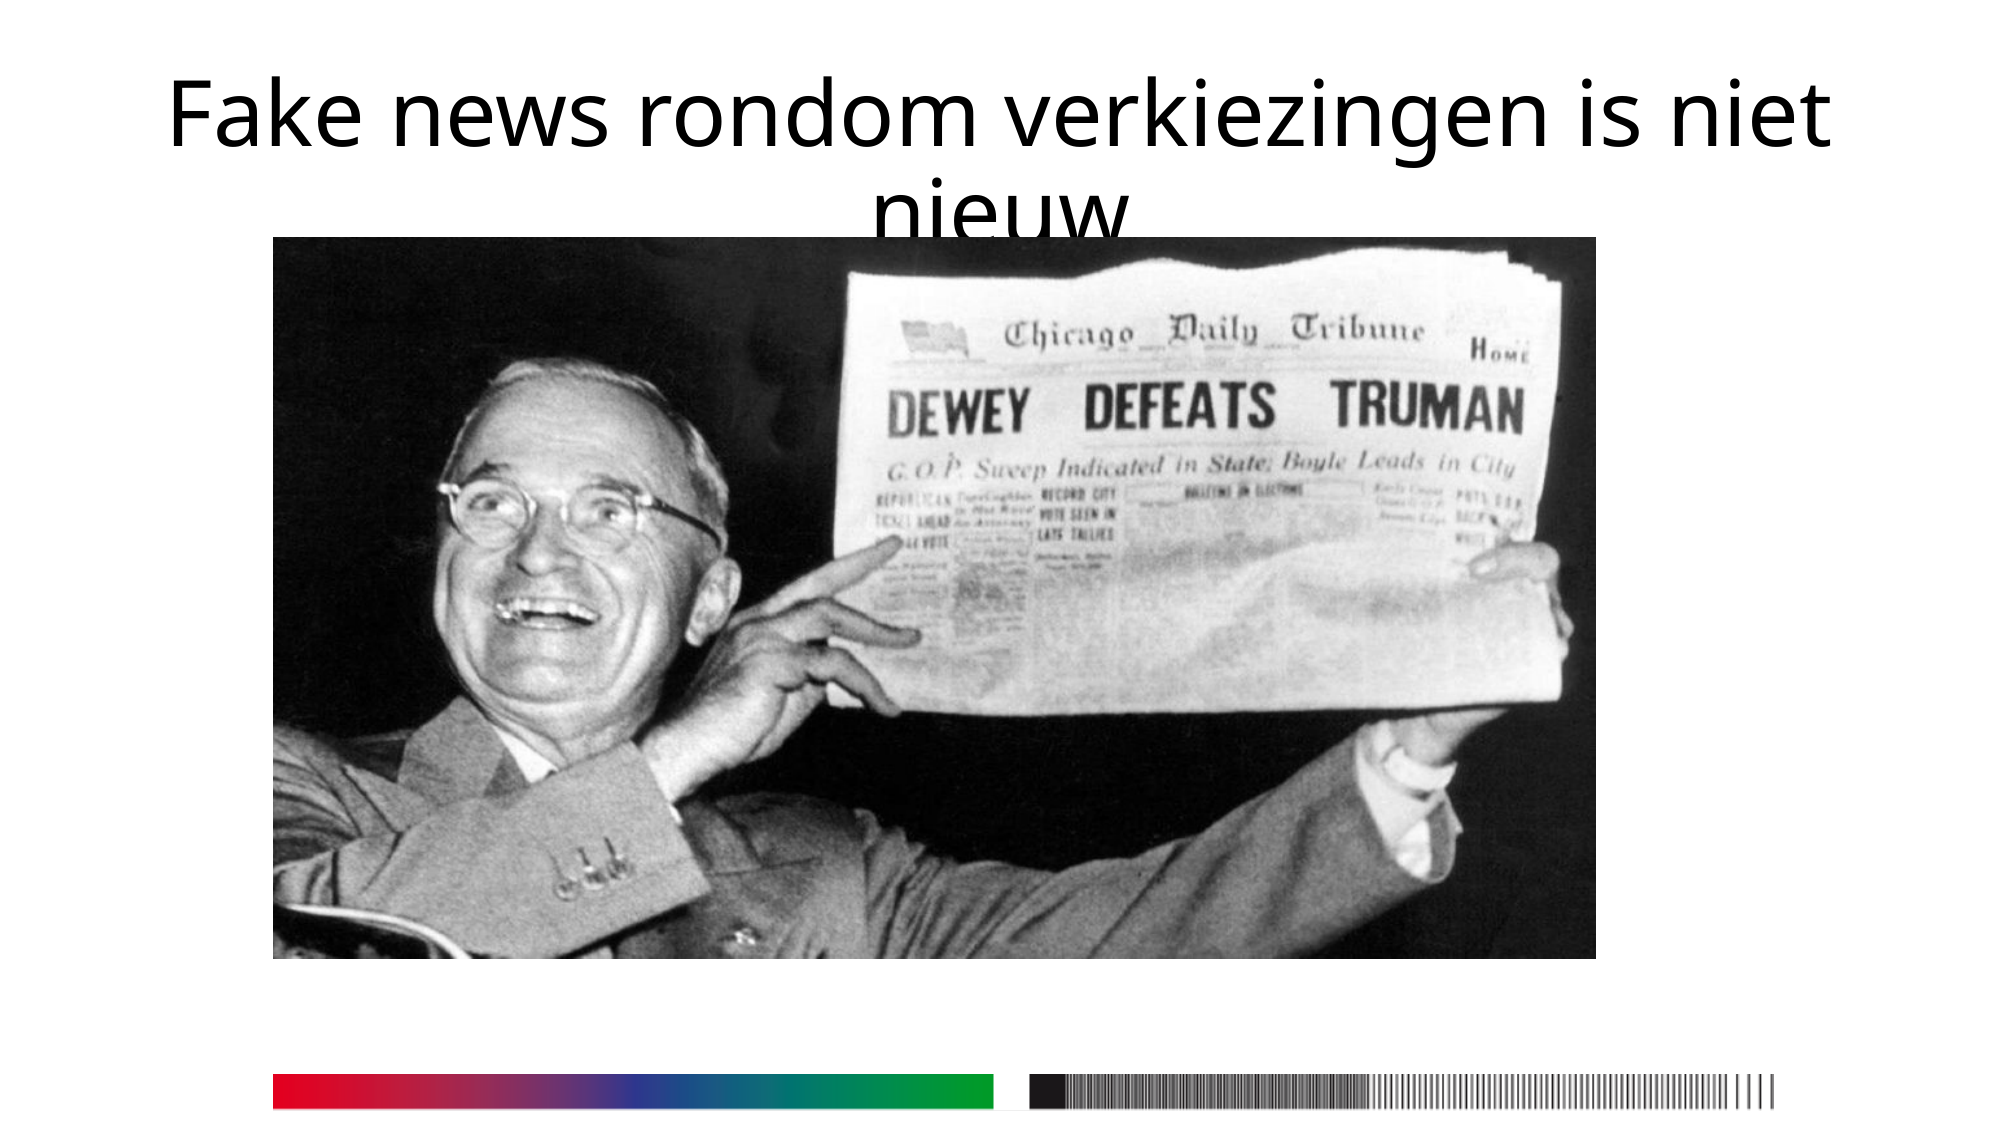

# Fake news rondom verkiezingen is niet nieuw